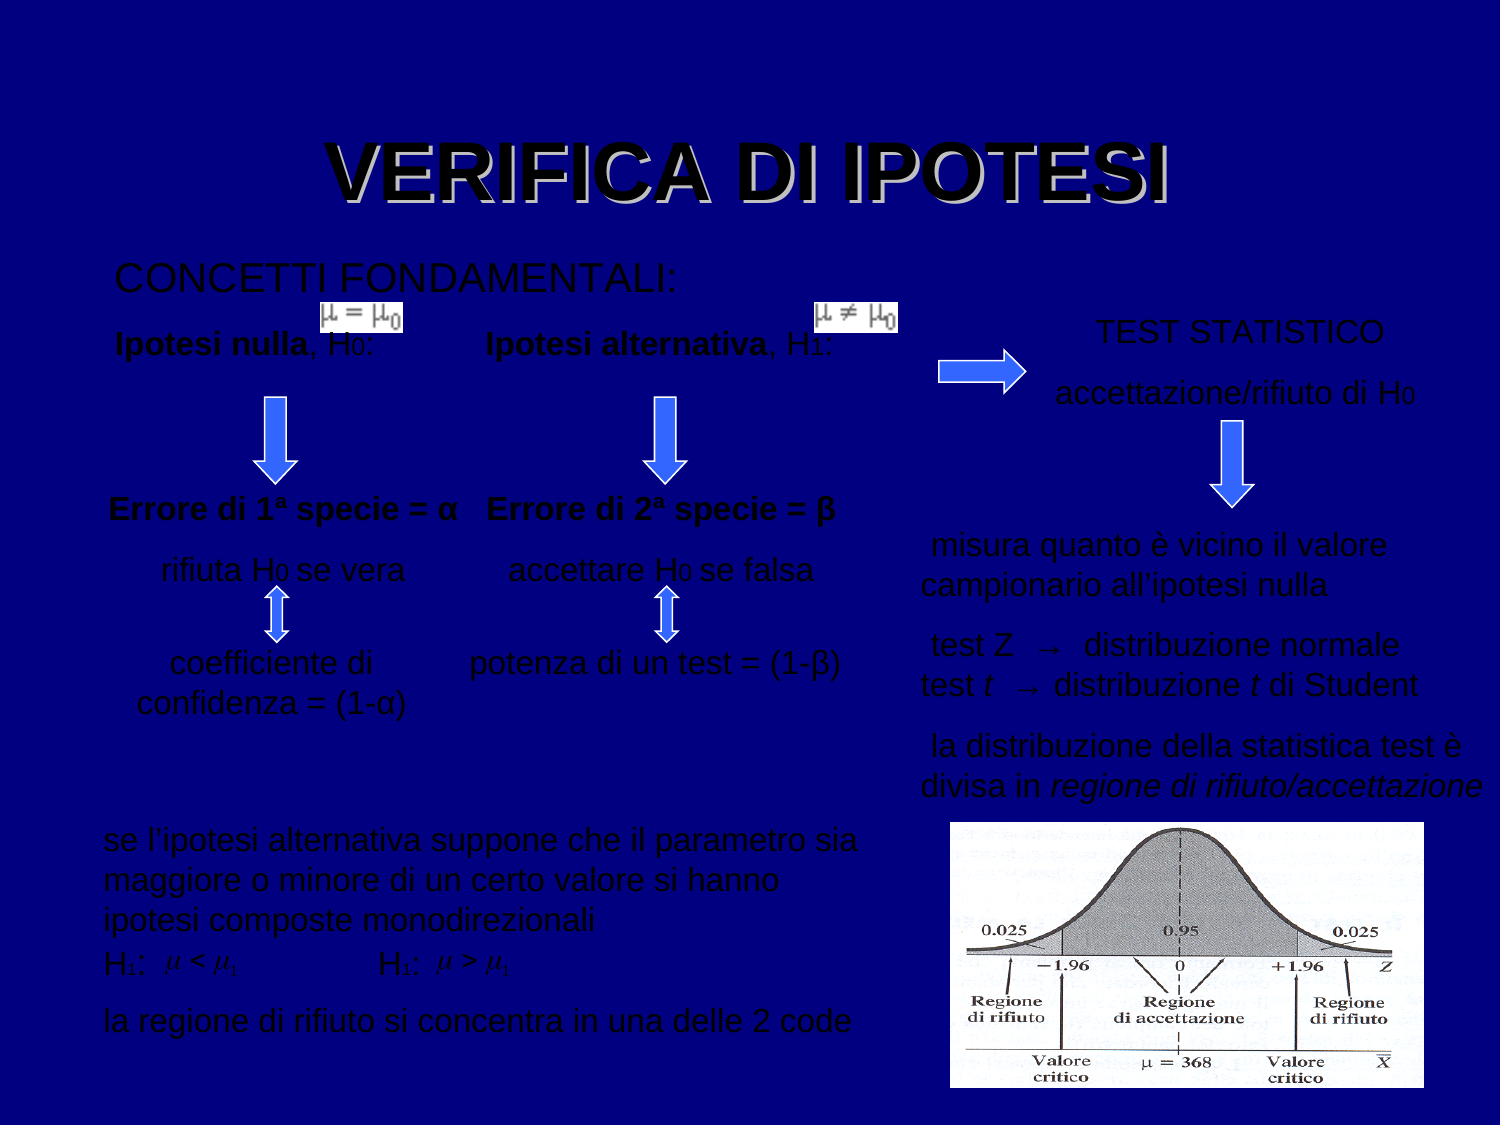

# VERIFICA DI IPOTESI
CONCETTI FONDAMENTALI:
Ipotesi nulla, H0: Ipotesi alternativa, H1:
TEST STATISTICO
accettazione/rifiuto di H0
Errore di 1ª specie = α
rifiuta H0 se vera
Errore di 2ª specie = β
accettare H0 se falsa
 misura quanto è vicino il valore campionario all’ipotesi nulla
 test Z → distribuzione normale test t → distribuzione t di Student
 la distribuzione della statistica test è divisa in regione di rifiuto/accettazione
coefficiente di confidenza = (1-α)
potenza di un test = (1-β)
se l’ipotesi alternativa suppone che il parametro sia maggiore o minore di un certo valore si hanno ipotesi composte monodirezionali H1: H1:
la regione di rifiuto si concentra in una delle 2 code